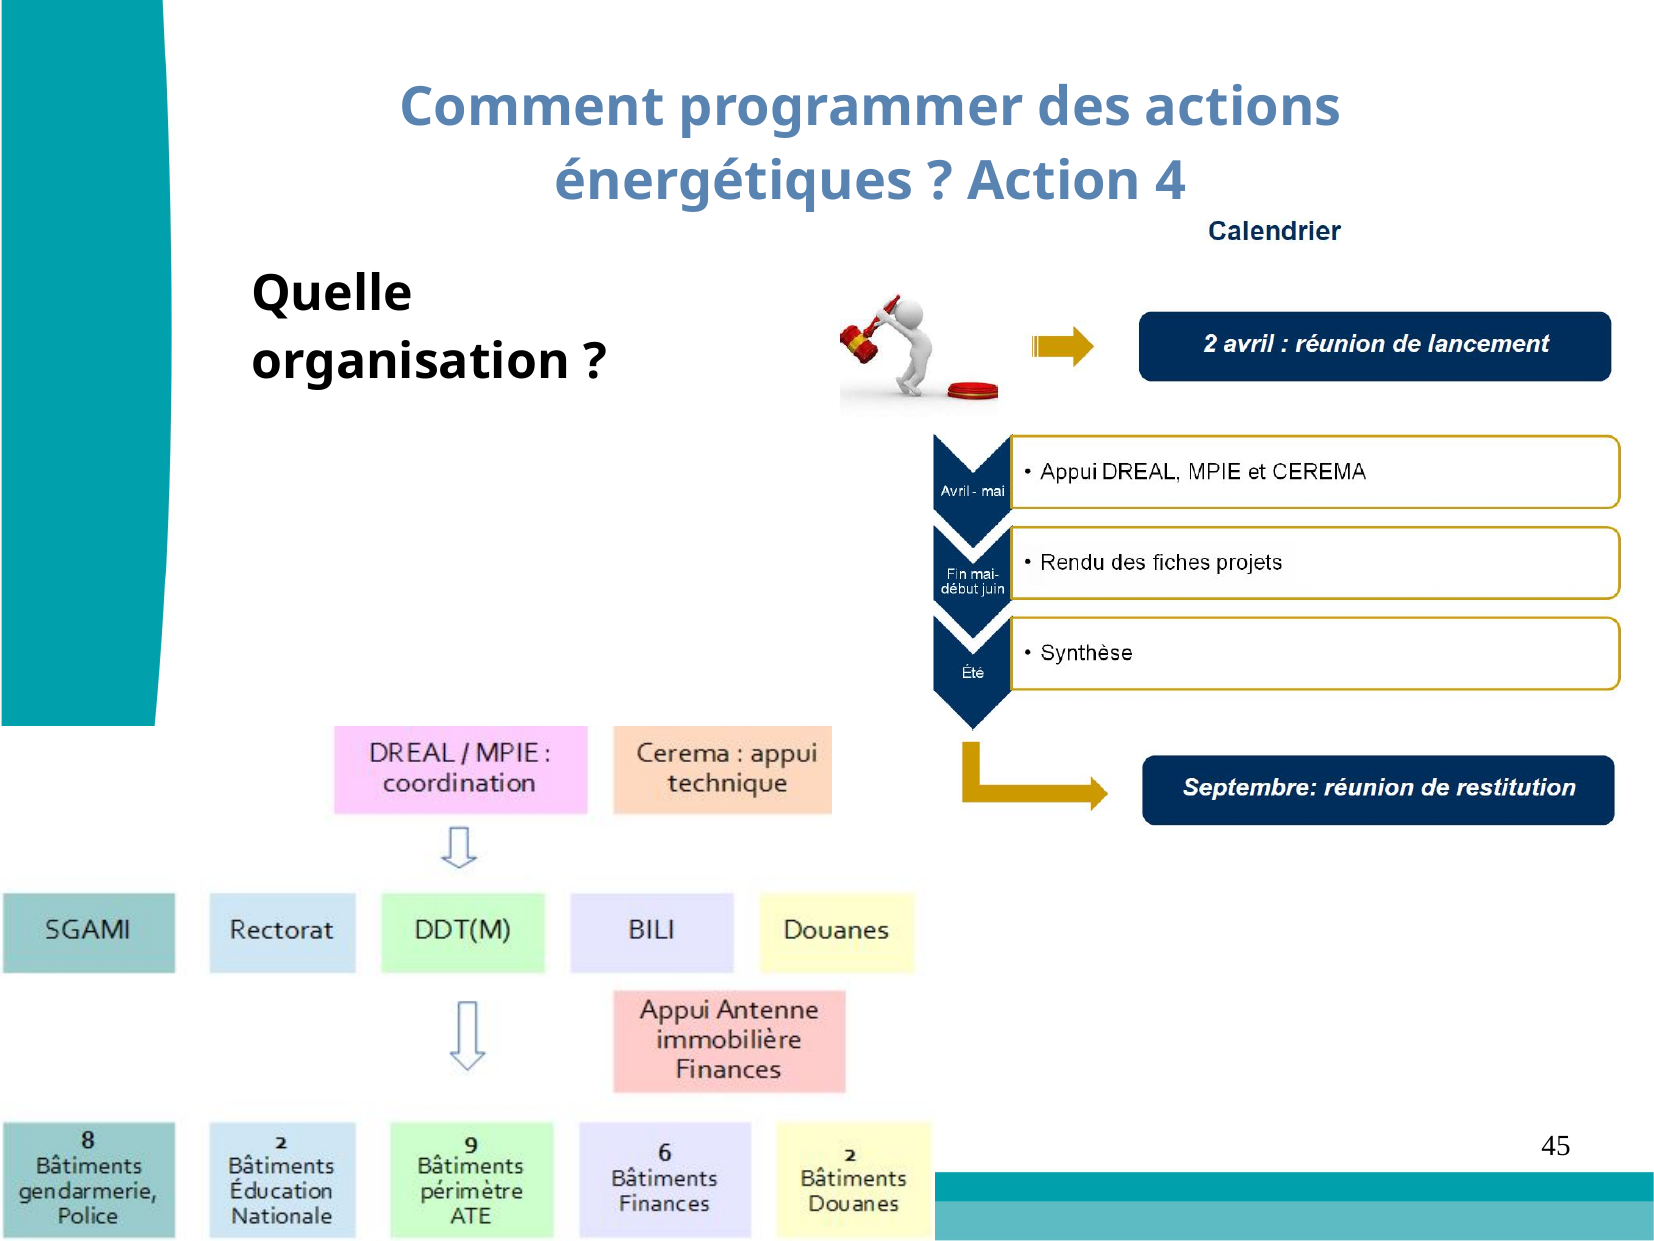

Comment programmer des actions énergétiques ? Action 4
Quelle organisation ?
45